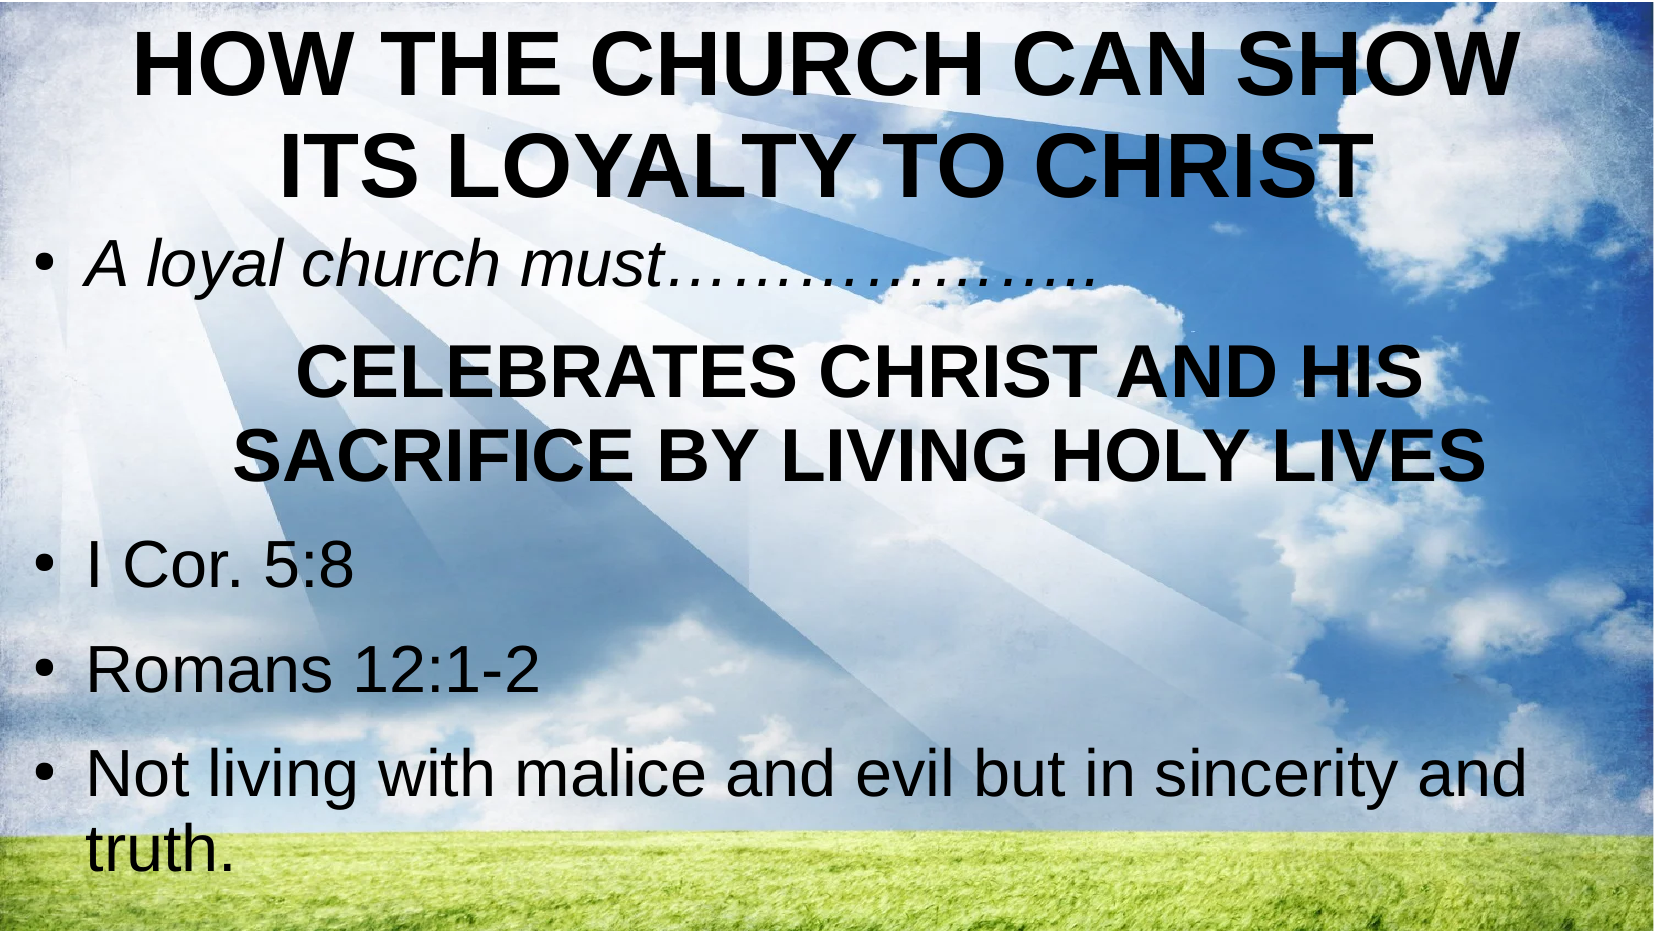

# HOW THE CHURCH CAN SHOW ITS LOYALTY TO CHRIST
A loyal church must………………..
CELEBRATES CHRIST AND HIS SACRIFICE BY LIVING HOLY LIVES
I Cor. 5:8
Romans 12:1-2
Not living with malice and evil but in sincerity and truth.